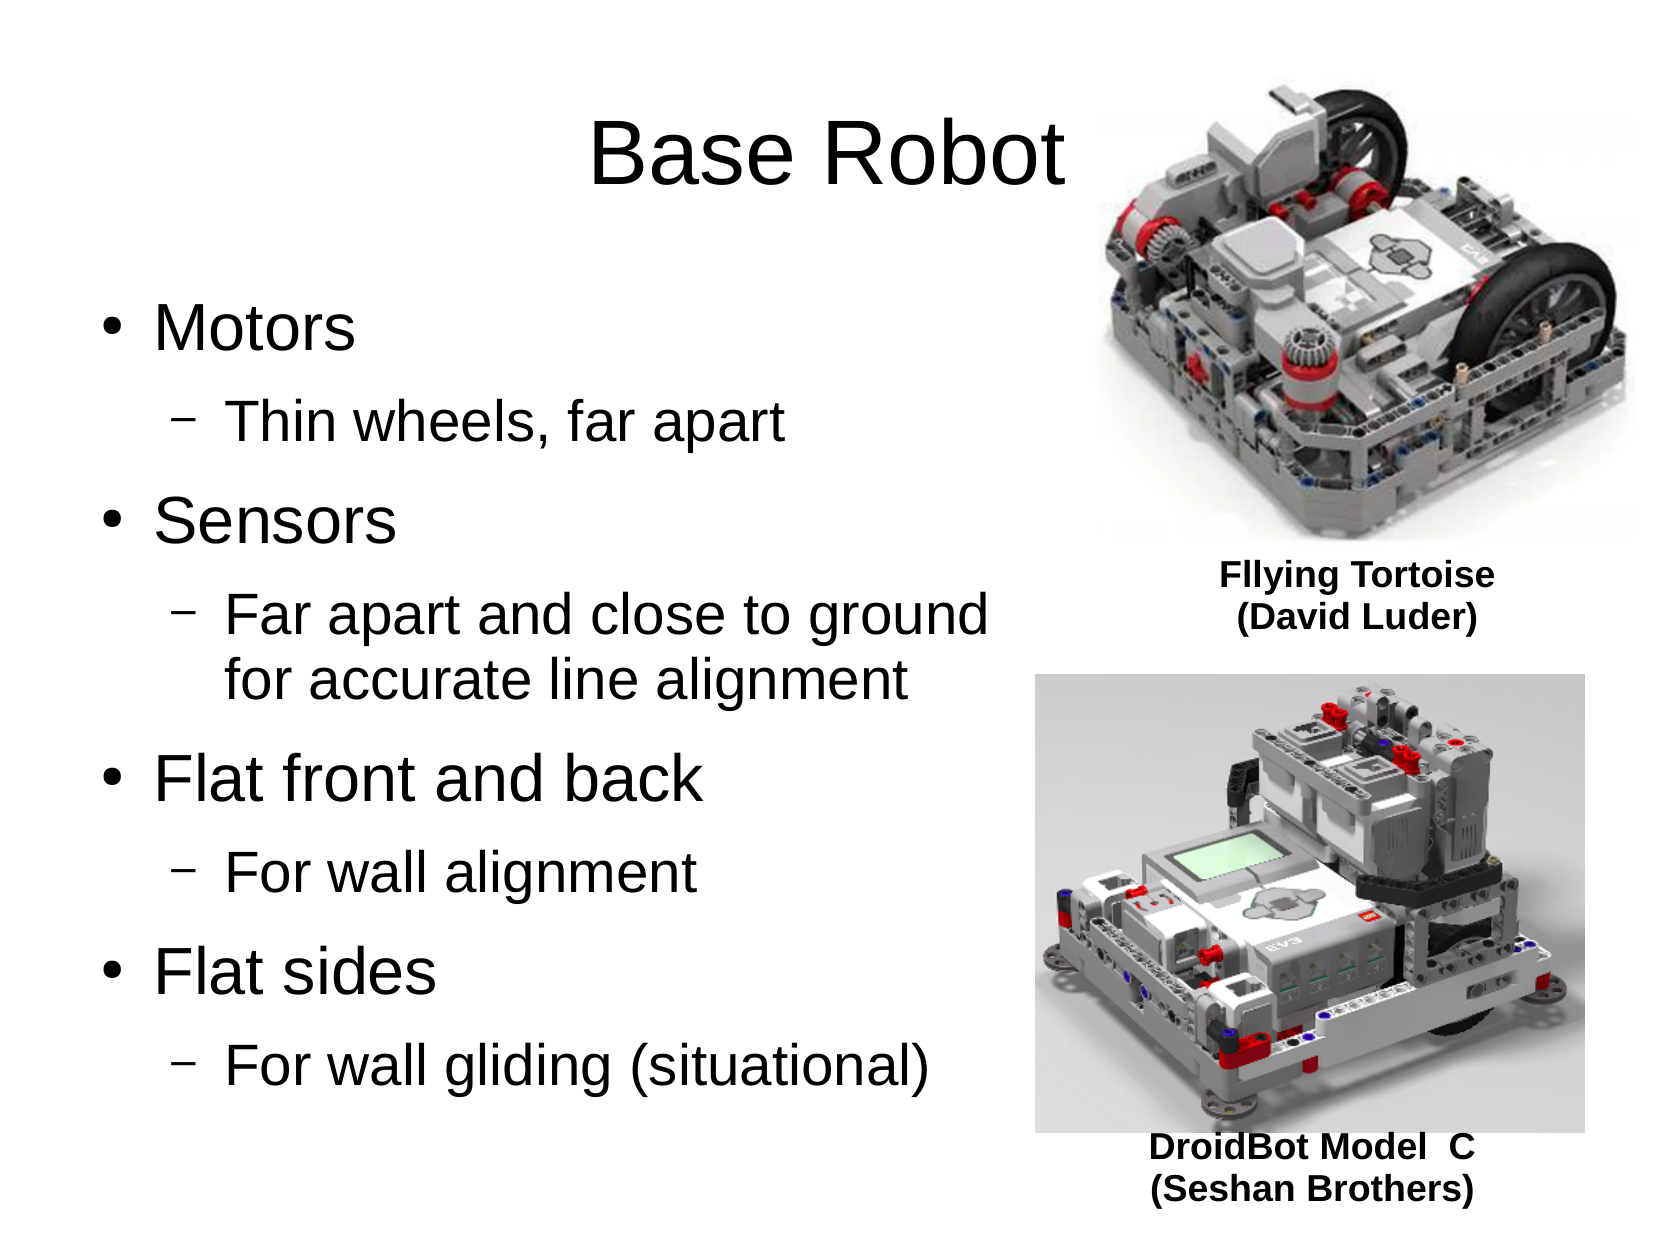

# Base Robot
Motors
Thin wheels, far apart
Sensors
Far apart and close to ground
for accurate line alignment
Flat front and back
For wall alignment
Flat sides
For wall gliding (situational)
Fllying Tortoise
(David Luder)
DroidBot Model C
(Seshan Brothers)